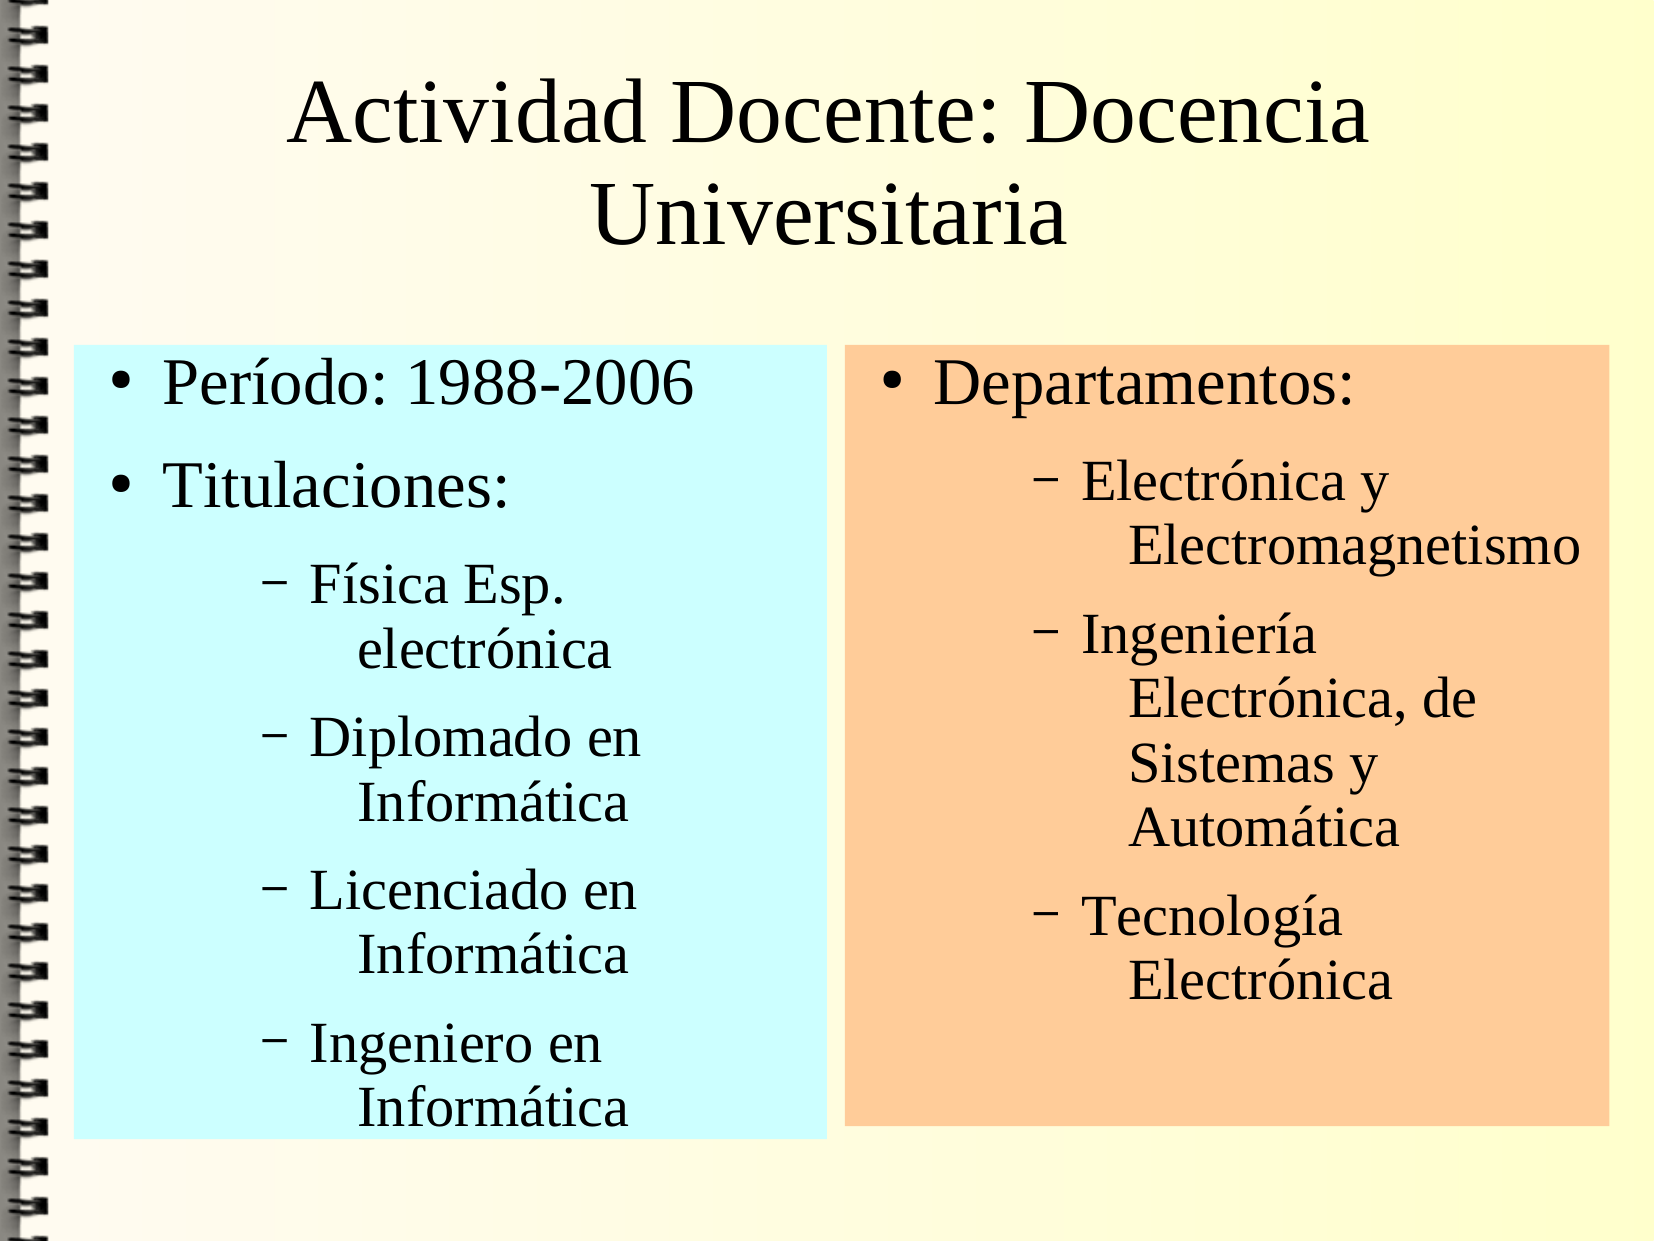

# Actividad Docente: Docencia Universitaria
Período: 1988-2006
Titulaciones:
Física Esp. electrónica
Diplomado en Informática
Licenciado en Informática
Ingeniero en Informática
Departamentos:
Electrónica y Electromagnetismo
Ingeniería Electrónica, de Sistemas y Automática
Tecnología Electrónica